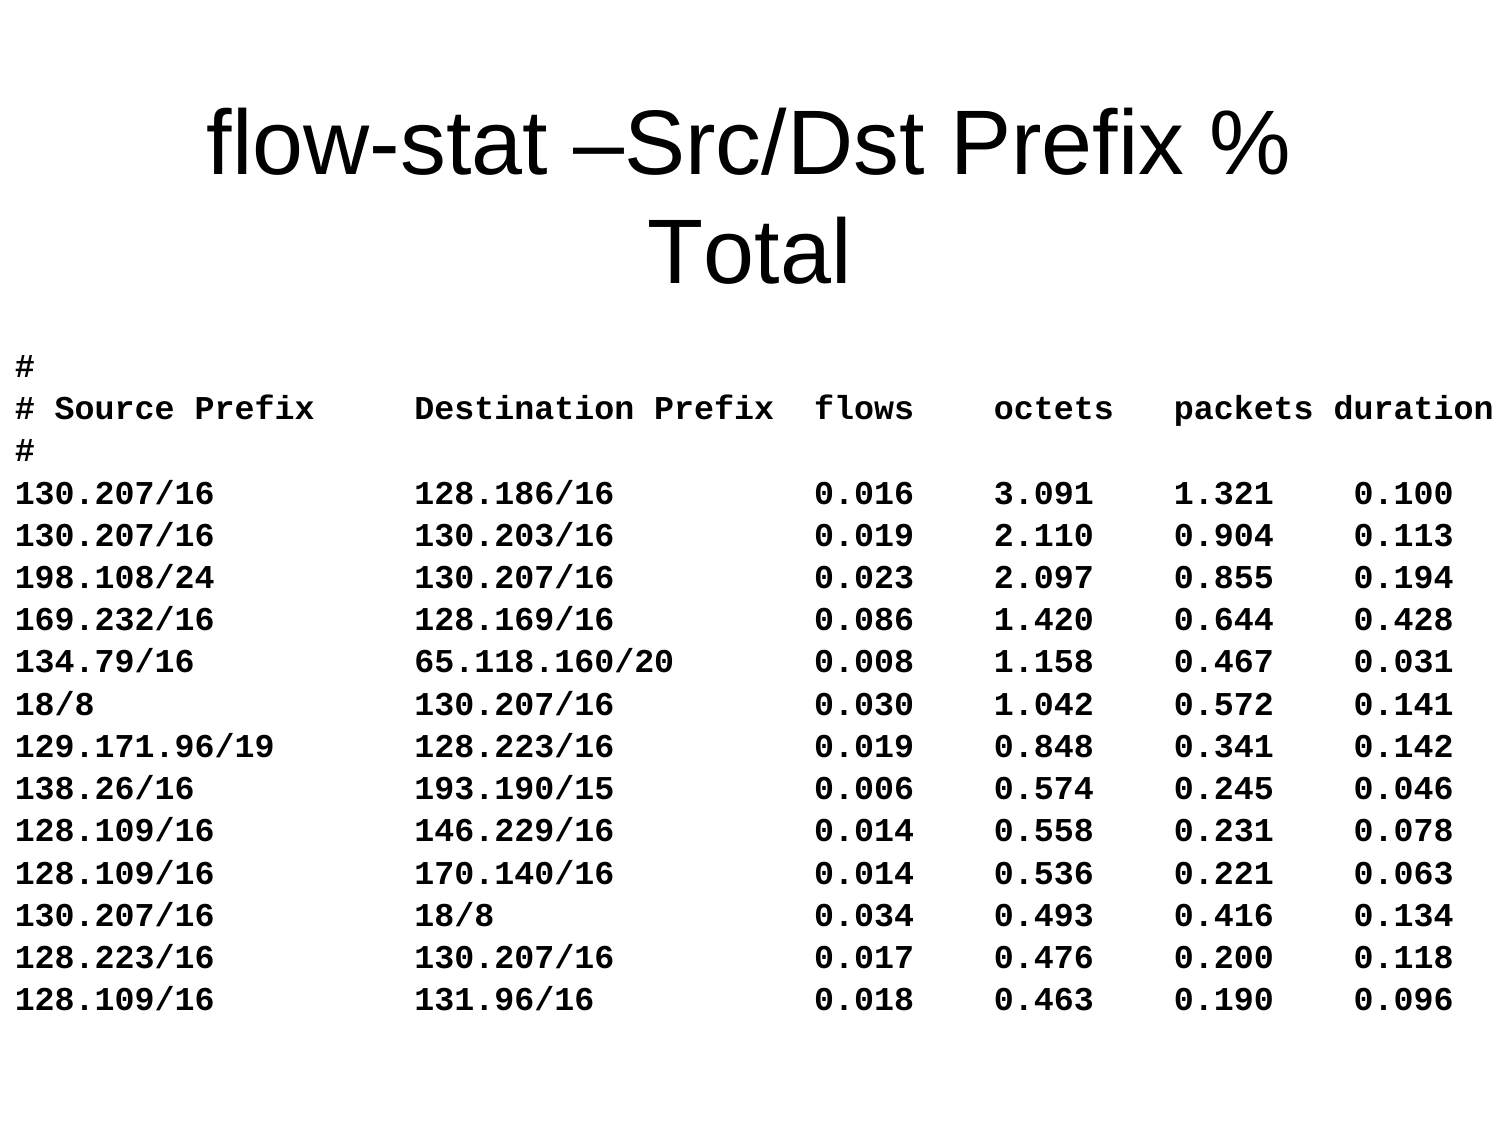

# flow-stat –Src/Dst Prefix % Total
#
# Source Prefix Destination Prefix flows octets packets duration
#
130.207/16 128.186/16 0.016 3.091 1.321 0.100
130.207/16 130.203/16 0.019 2.110 0.904 0.113
198.108/24 130.207/16 0.023 2.097 0.855 0.194
169.232/16 128.169/16 0.086 1.420 0.644 0.428
134.79/16 65.118.160/20 0.008 1.158 0.467 0.031
18/8 130.207/16 0.030 1.042 0.572 0.141
129.171.96/19 128.223/16 0.019 0.848 0.341 0.142
138.26/16 193.190/15 0.006 0.574 0.245 0.046
128.109/16 146.229/16 0.014 0.558 0.231 0.078
128.109/16 170.140/16 0.014 0.536 0.221 0.063
130.207/16 18/8 0.034 0.493 0.416 0.134
128.223/16 130.207/16 0.017 0.476 0.200 0.118
128.109/16 131.96/16 0.018 0.463 0.190 0.096